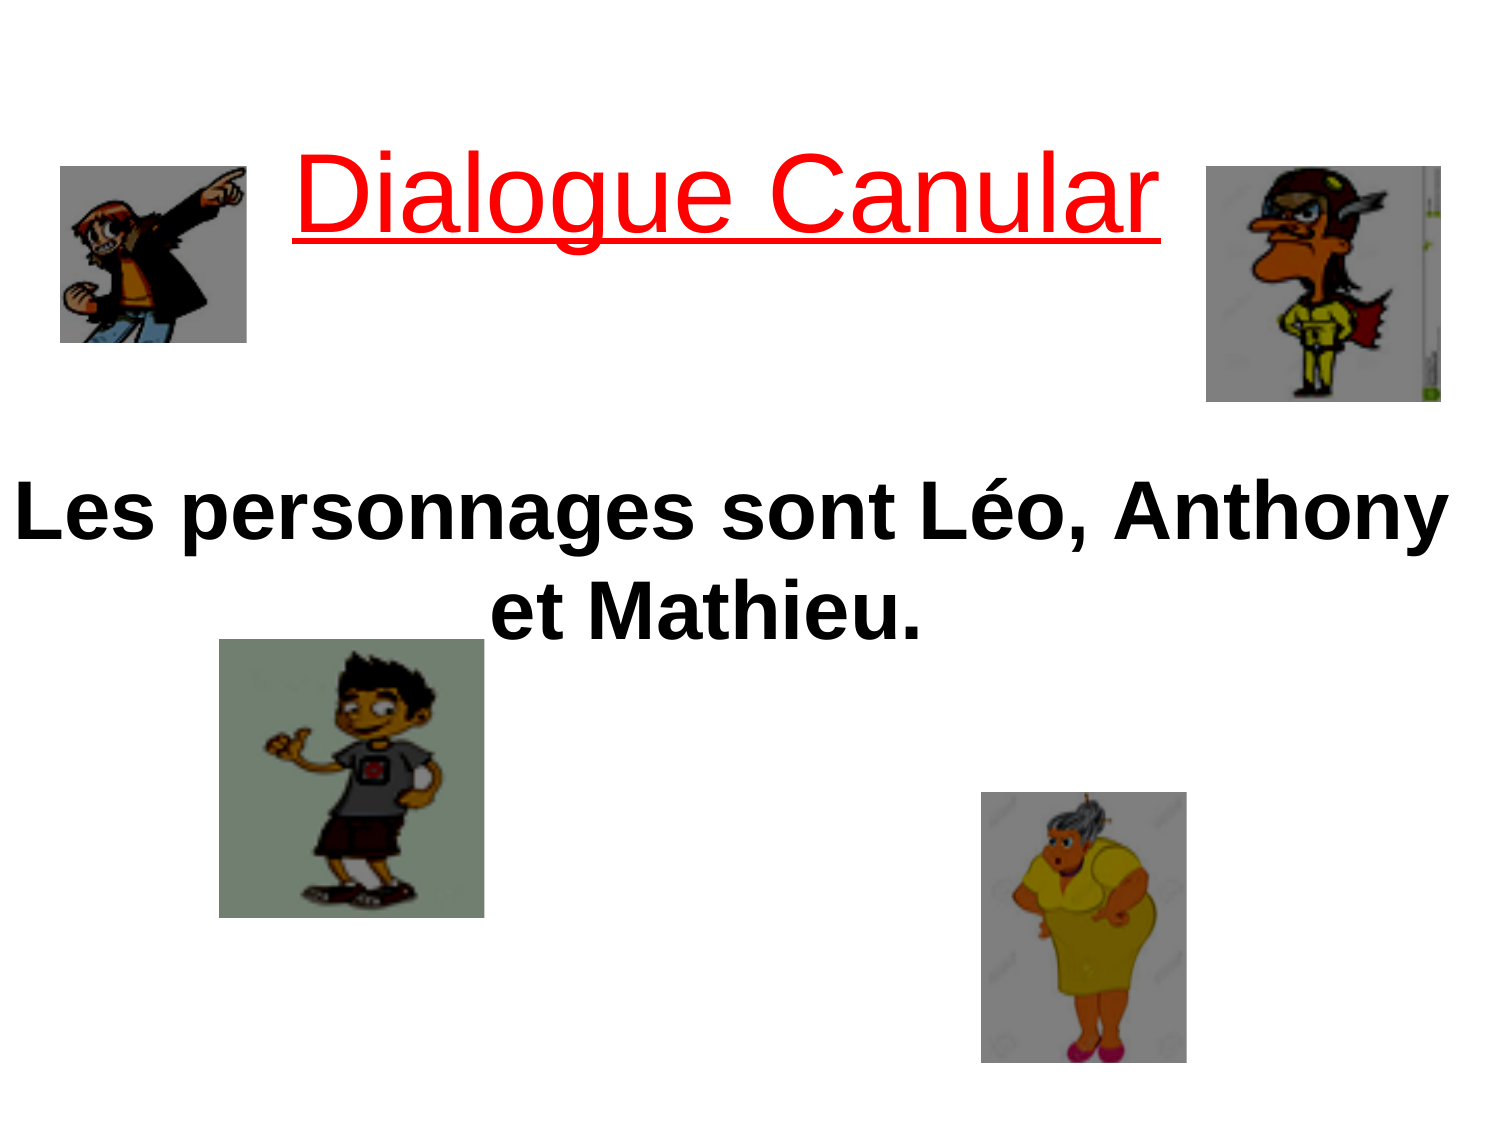

Dialogue Canular
 Les personnages sont Léo, Anthony et Mathieu.